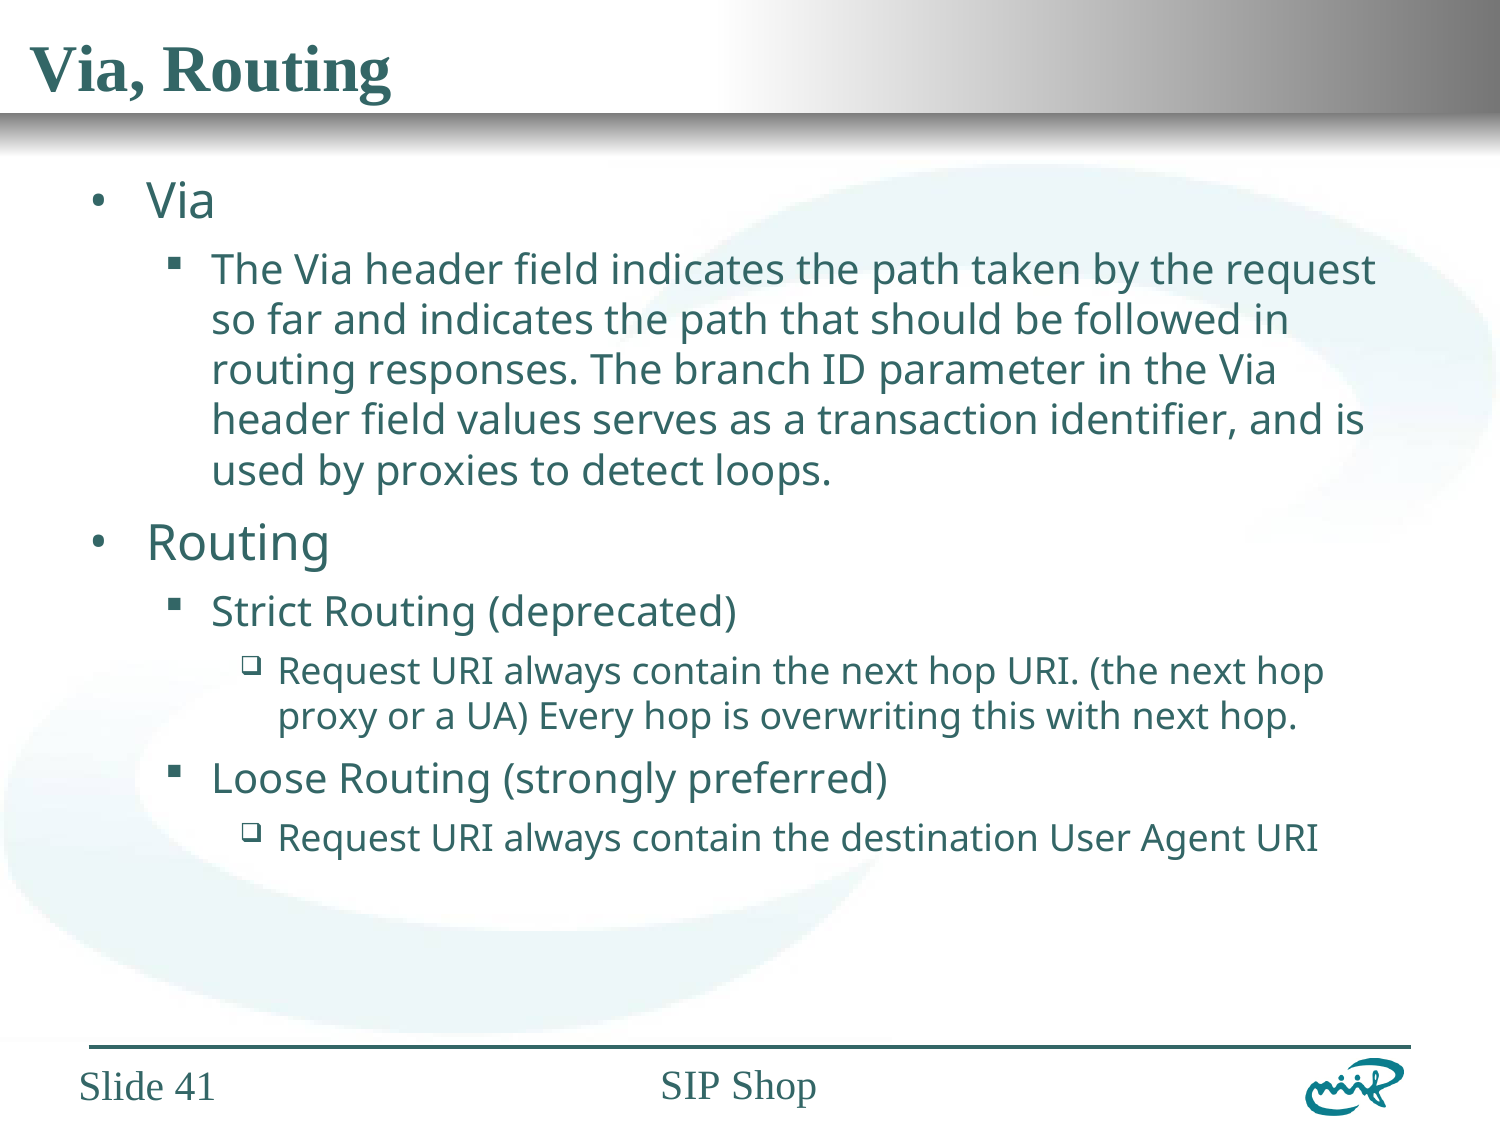

# Via, Routing
Via
The Via header field indicates the path taken by the request so far and indicates the path that should be followed in routing responses. The branch ID parameter in the Via header field values serves as a transaction identifier, and is used by proxies to detect loops.
Routing
Strict Routing (deprecated)
Request URI always contain the next hop URI. (the next hop proxy or a UA) Every hop is overwriting this with next hop.
Loose Routing (strongly preferred)
Request URI always contain the destination User Agent URI
41